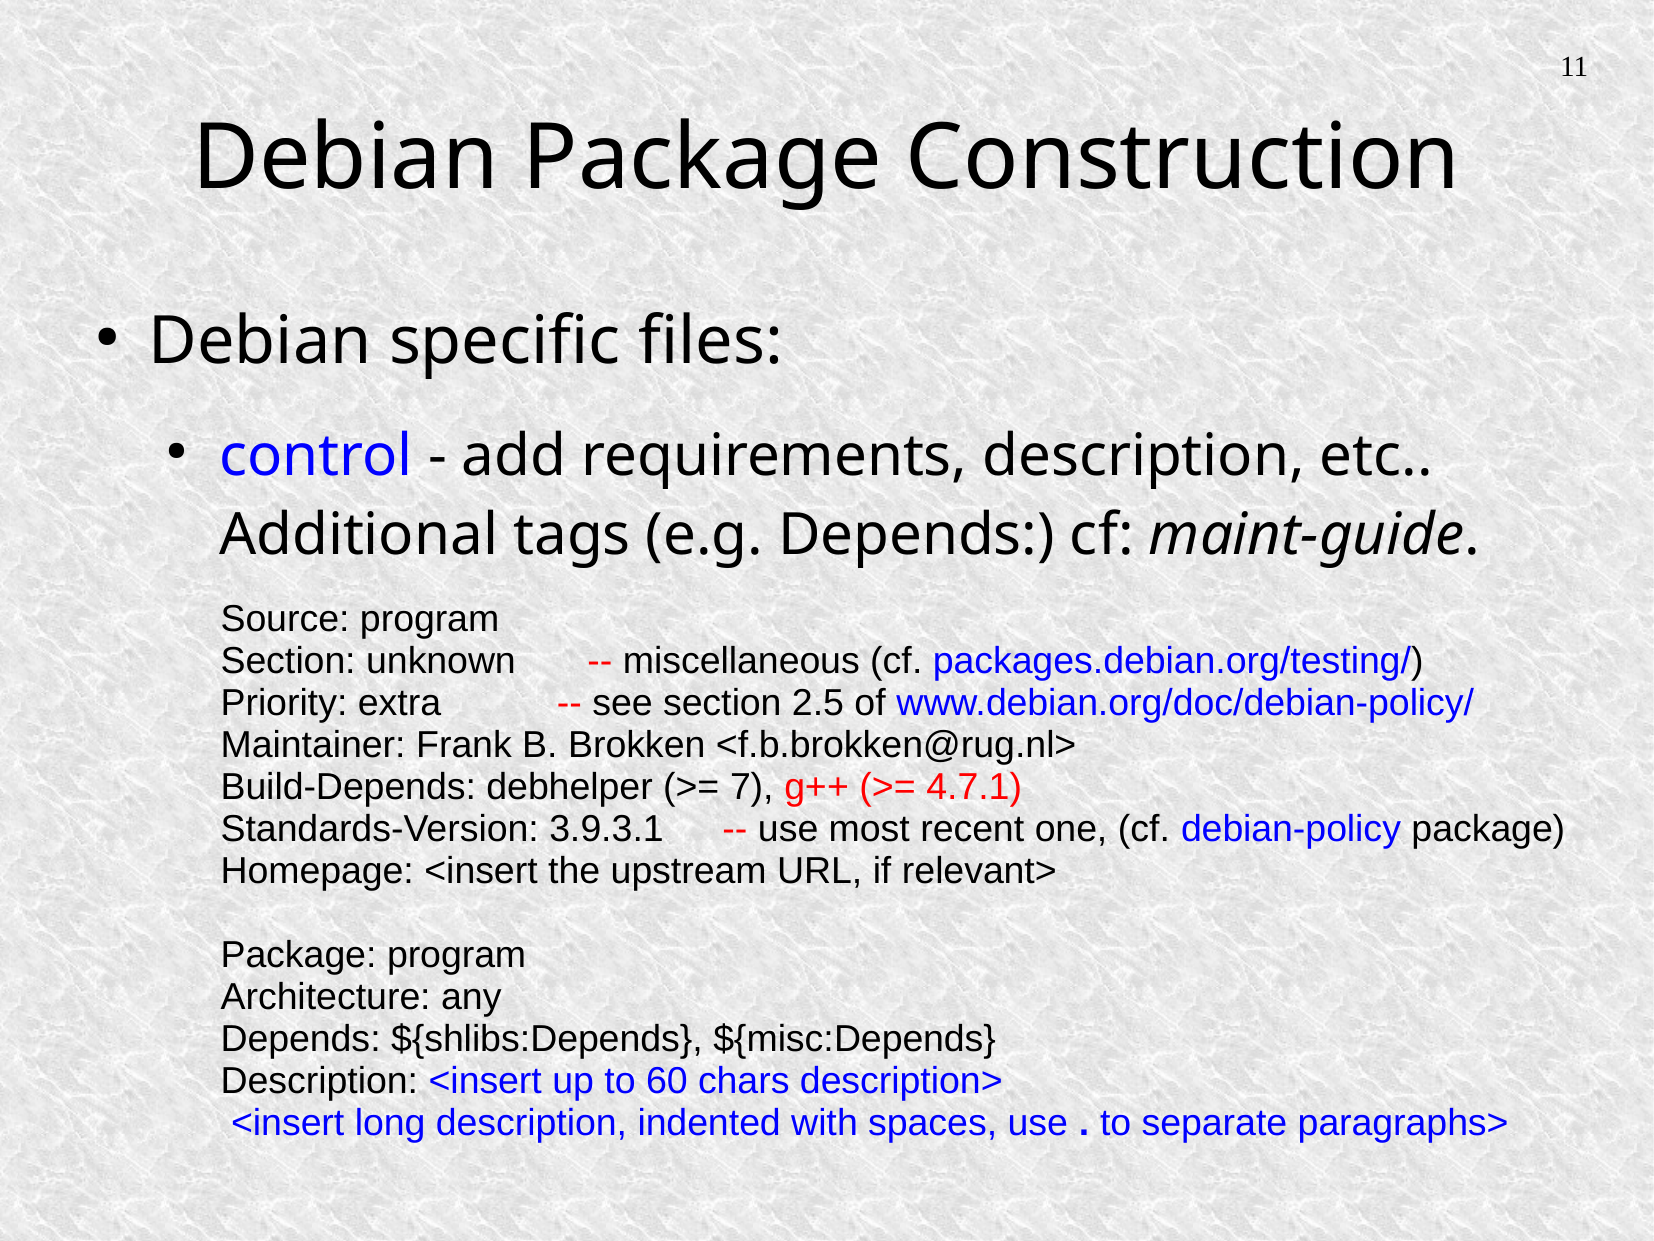

11
# Debian Package Construction
Debian specific files:
control - add requirements, description, etc.. Additional tags (e.g. Depends:) cf: maint-guide.
Source: program
Section: unknown	 -- miscellaneous (cf. packages.debian.org/testing/)
Priority: extra -- see section 2.5 of www.debian.org/doc/debian-policy/
Maintainer: Frank B. Brokken <f.b.brokken@rug.nl>
Build-Depends: debhelper (>= 7), g++ (>= 4.7.1)
Standards-Version: 3.9.3.1		-- use most recent one, (cf. debian-policy package)
Homepage: <insert the upstream URL, if relevant>
Package: program
Architecture: any
Depends: ${shlibs:Depends}, ${misc:Depends}
Description: <insert up to 60 chars description>
 <insert long description, indented with spaces, use . to separate paragraphs>